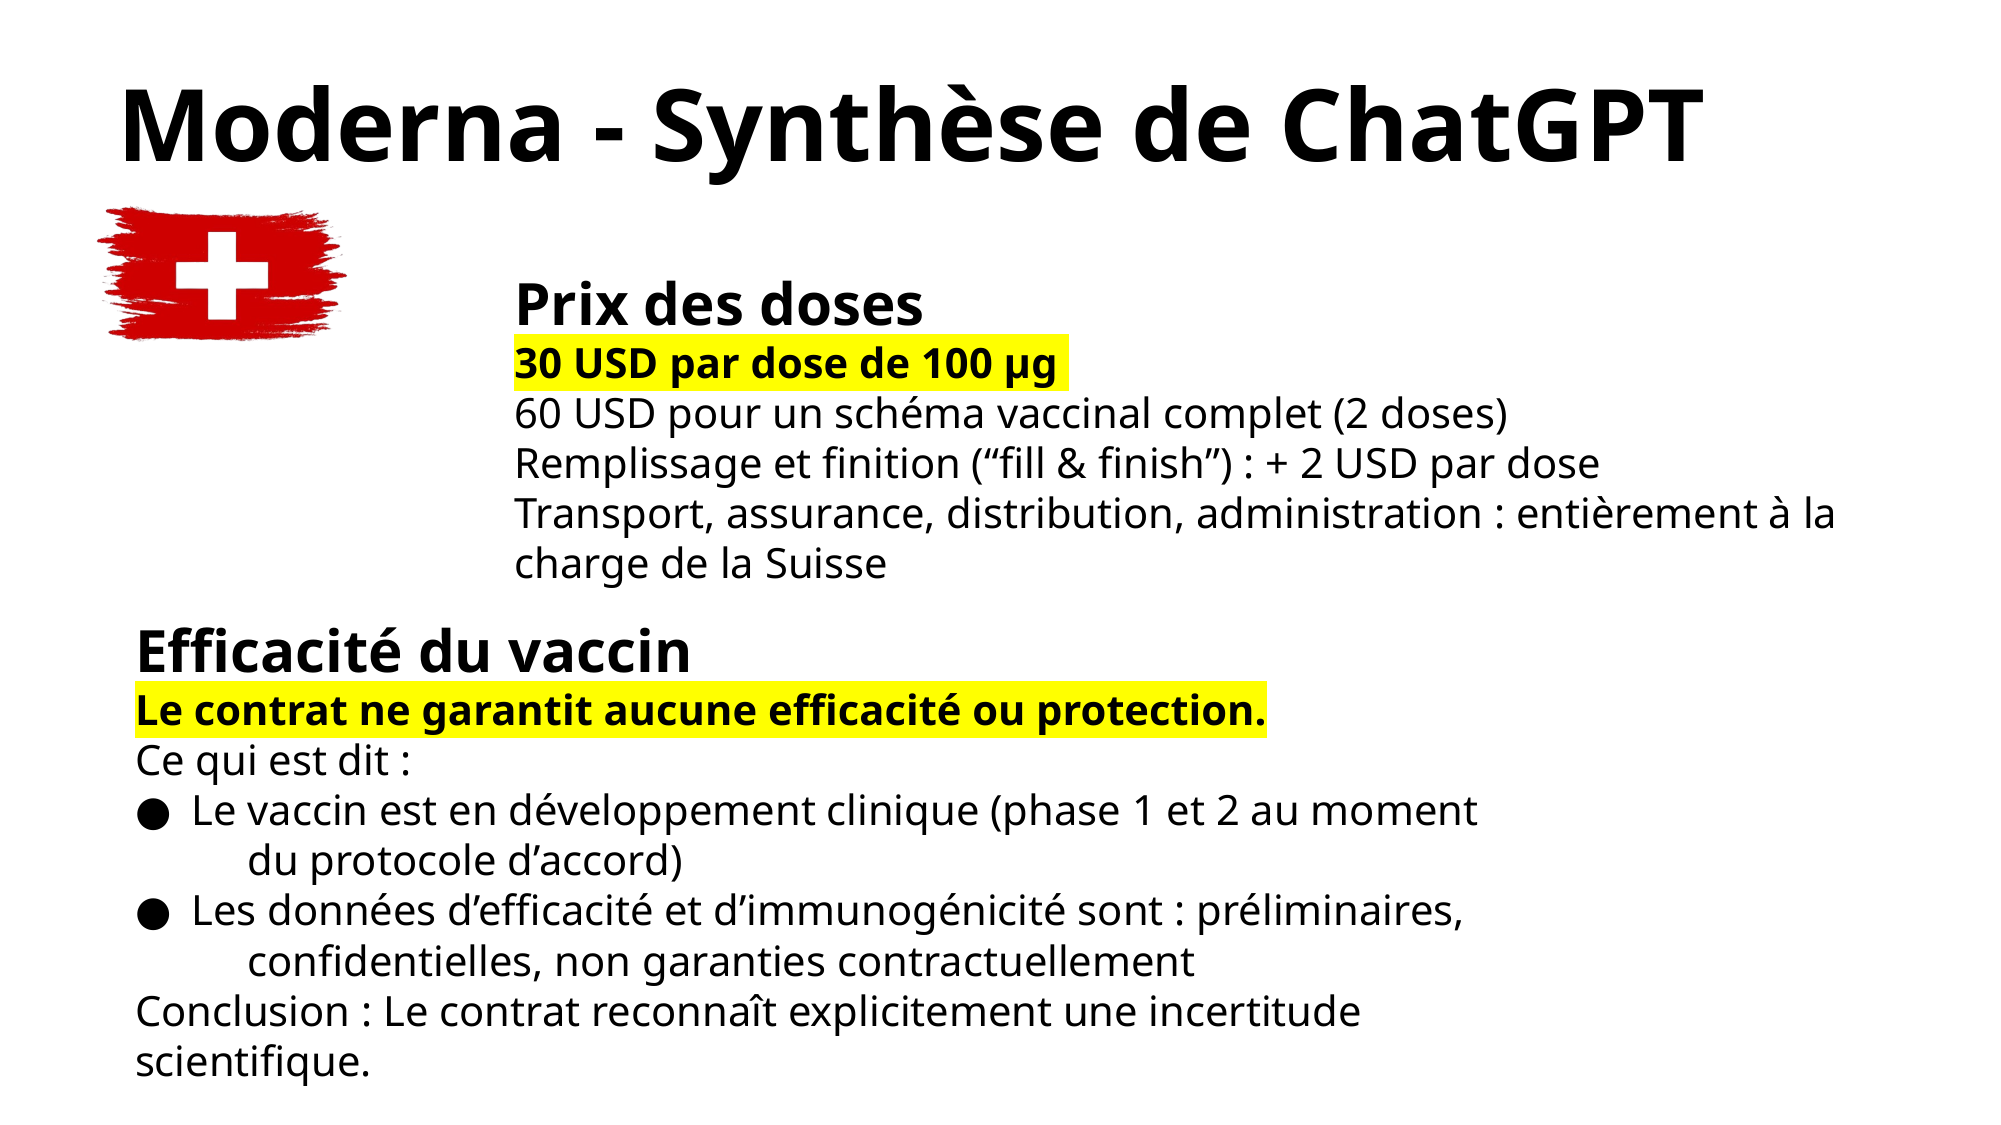

Moderna - Synthèse de ChatGPT
Prix des doses
30 USD par dose de 100 µg
60 USD pour un schéma vaccinal complet (2 doses)
Remplissage et finition (“fill & finish”) : + 2 USD par dose 
Transport, assurance, distribution, administration : entièrement à la charge de la Suisse
Efficacité du vaccin
Le contrat ne garantit aucune efficacité ou protection.
Ce qui est dit :
Le vaccin est en développement clinique (phase 1 et 2 au moment du protocole d’accord)
Les données d’efficacité et d’immunogénicité sont : préliminaires, confidentielles, non garanties contractuellement
Conclusion : Le contrat reconnaît explicitement une incertitude scientifique.